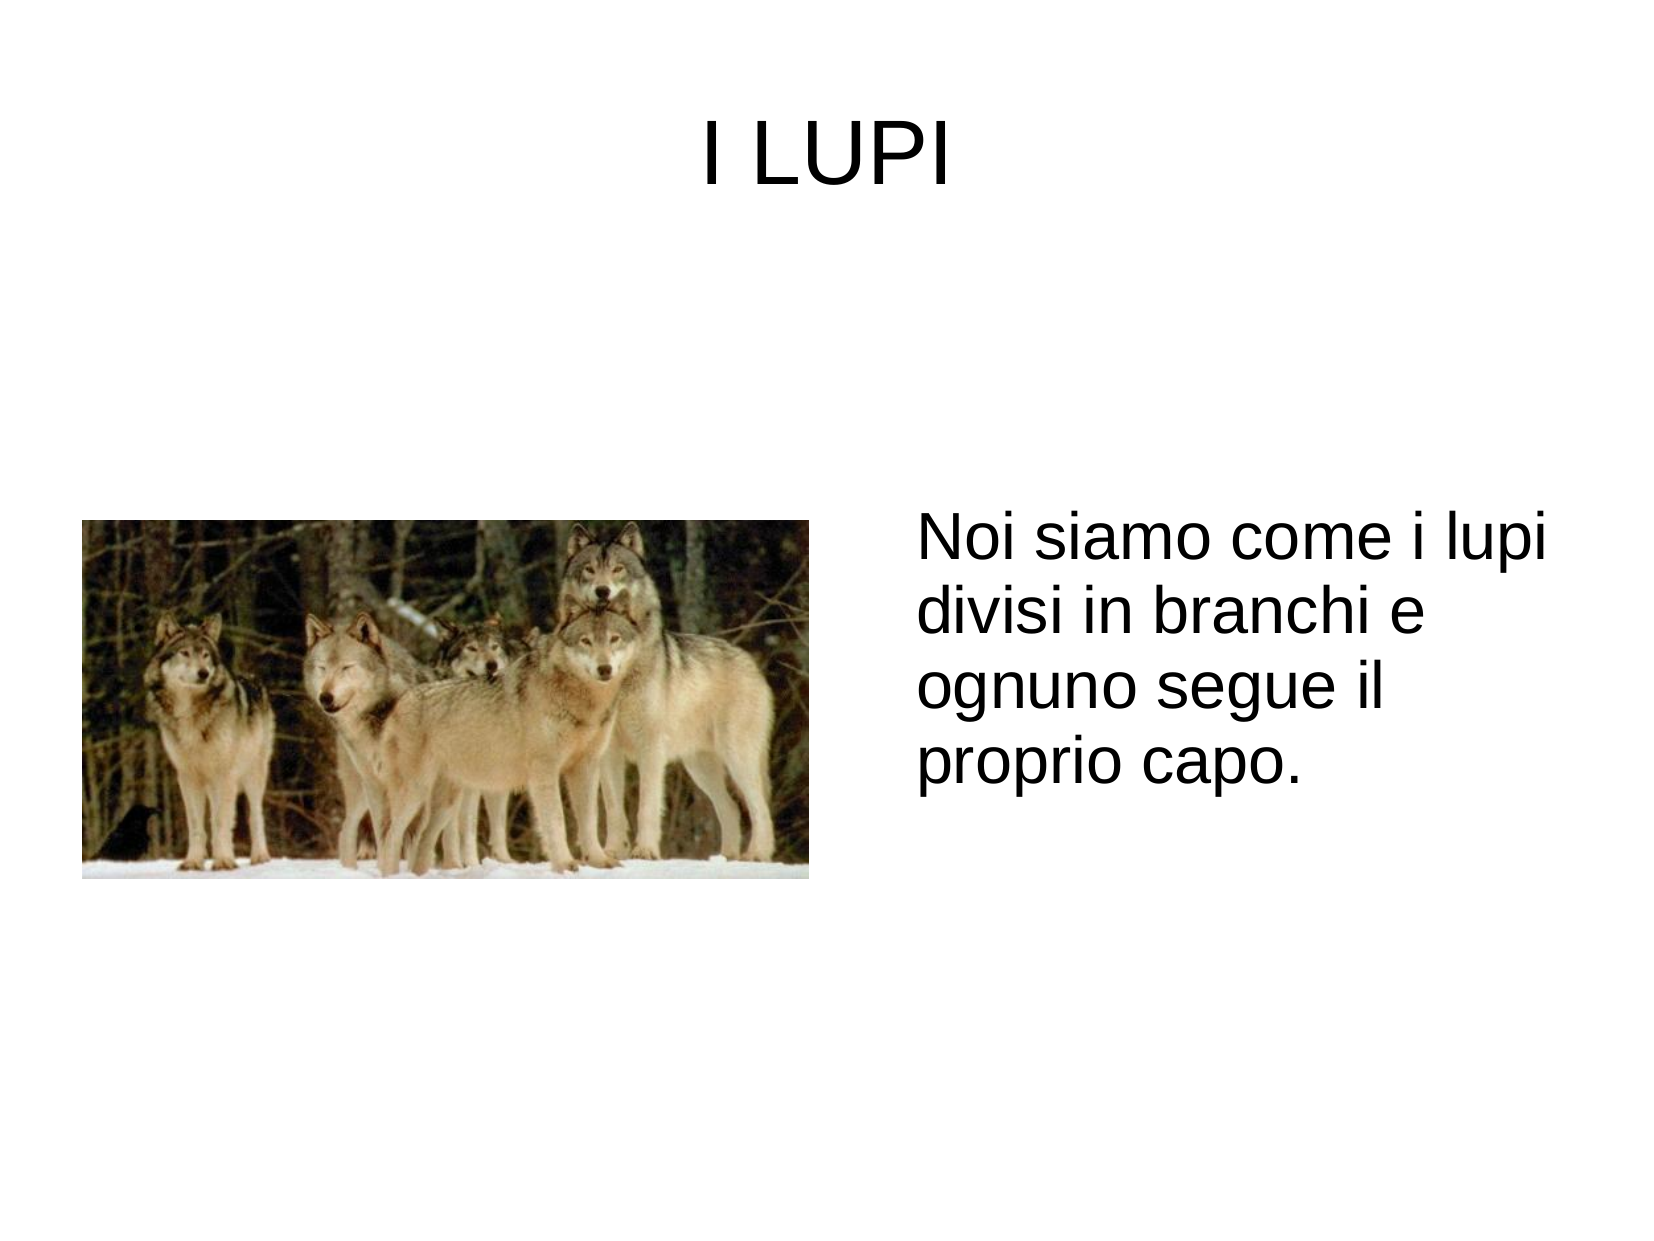

# I LUPI
Noi siamo come i lupi divisi in branchi e ognuno segue il proprio capo.